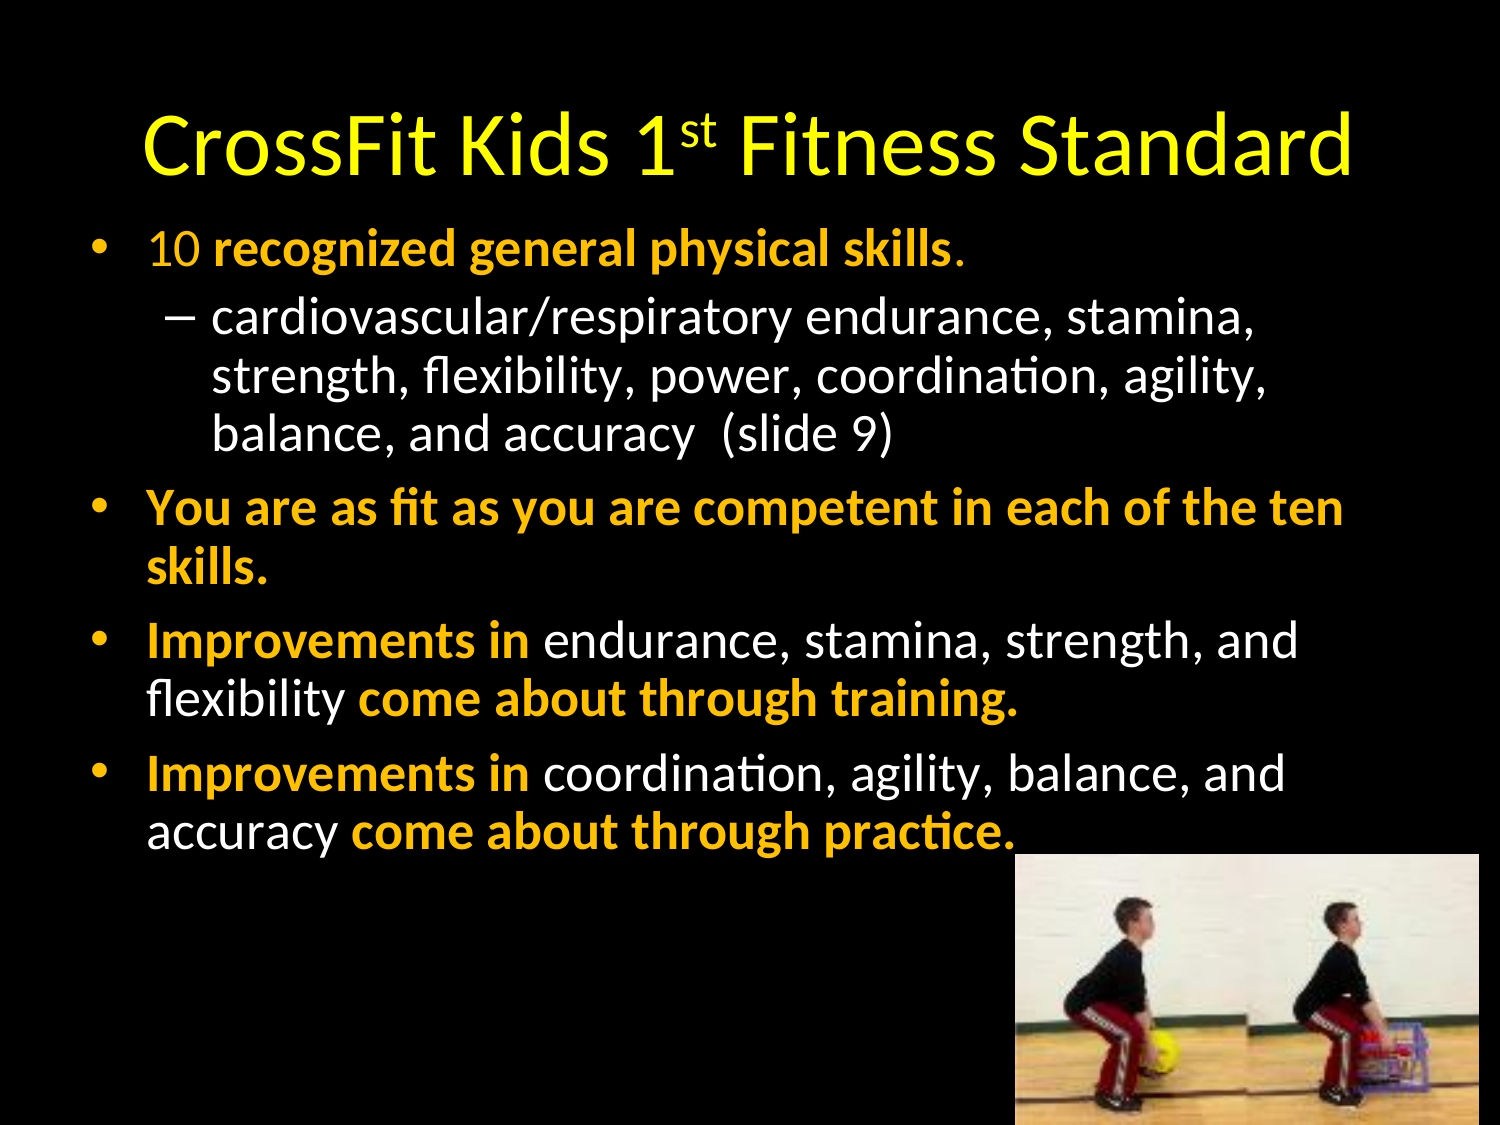

# CrossFit Kids 1st Fitness Standard
10 recognized general physical skills.
cardiovascular/respiratory endurance, stamina, strength, flexibility, power, coordination, agility, balance, and accuracy (slide 9)
You are as fit as you are competent in each of the ten skills.
Improvements in endurance, stamina, strength, and flexibility come about through training.
Improvements in coordination, agility, balance, and accuracy come about through practice.